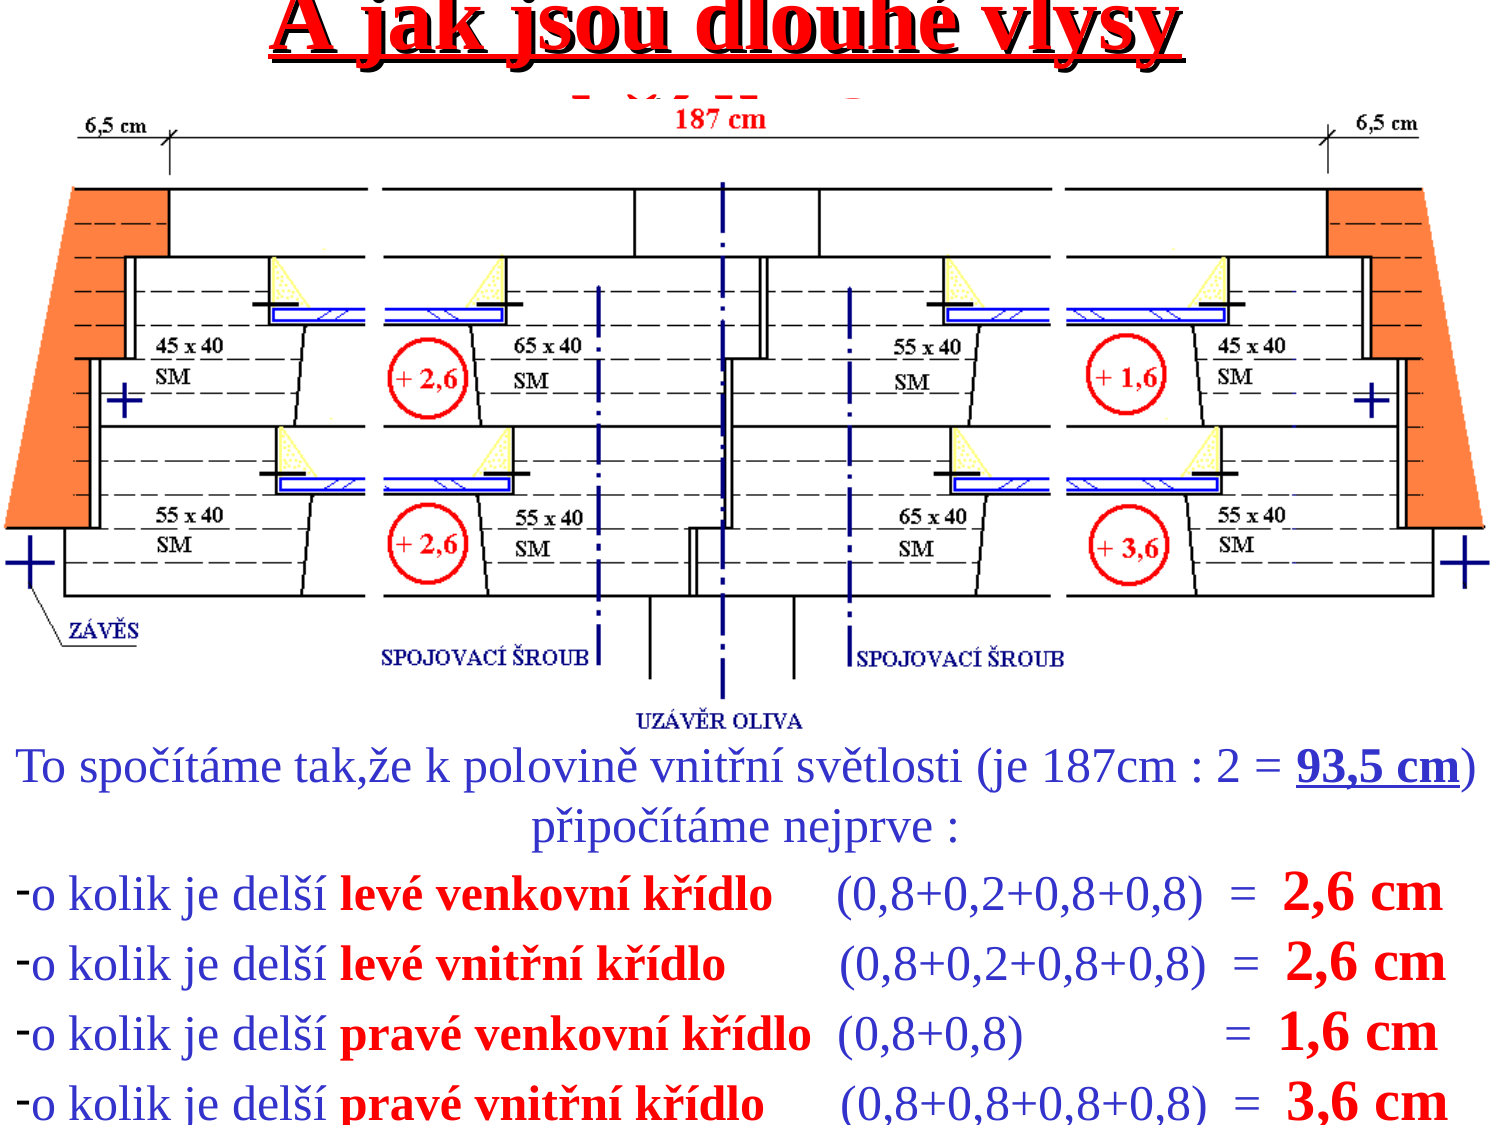

# A jak jsou dlouhé vlysy křídla ?
To spočítáme tak,že k polovině vnitřní světlosti (je 187cm : 2 = 93,5 cm) připočítáme nejprve :
o kolik je delší levé venkovní křídlo (0,8+0,2+0,8+0,8) = 2,6 cm
o kolik je delší levé vnitřní křídlo (0,8+0,2+0,8+0,8) = 2,6 cm
o kolik je delší pravé venkovní křídlo (0,8+0,8) = 1,6 cm
o kolik je delší pravé vnitřní křídlo (0,8+0,8+0,8+0,8) = 3,6 cm